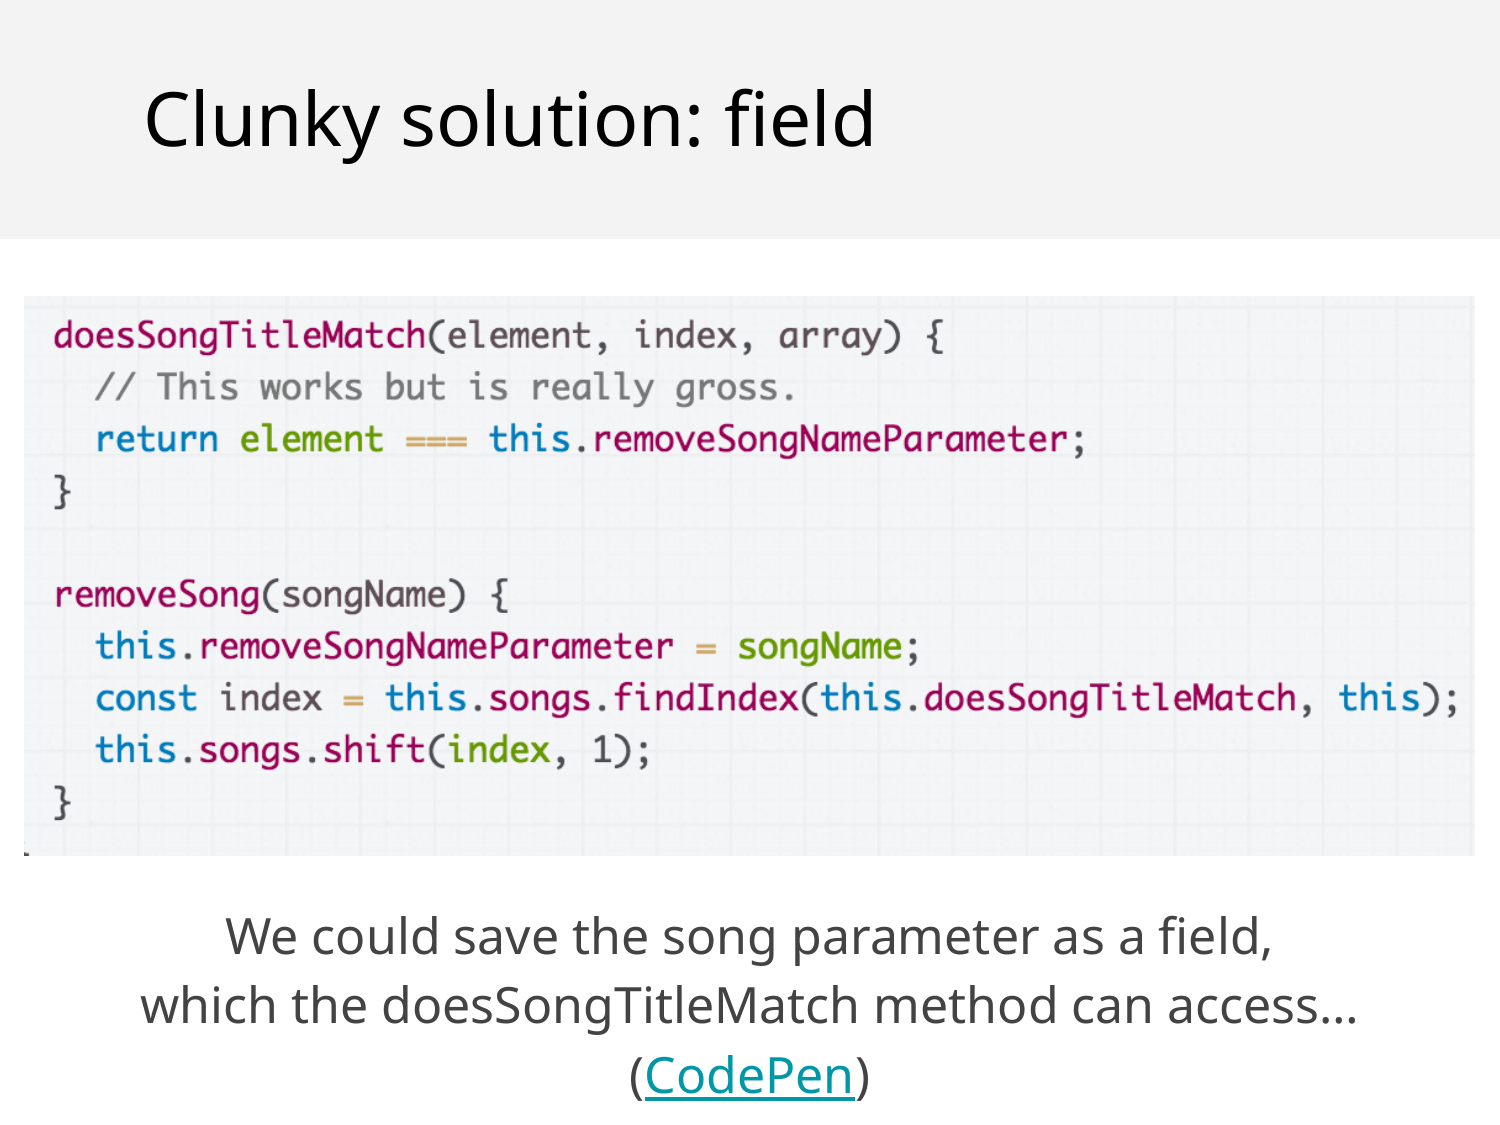

# Clunky solution: field
We could save the song parameter as a field,
which the doesSongTitleMatch method can access…
(CodePen)